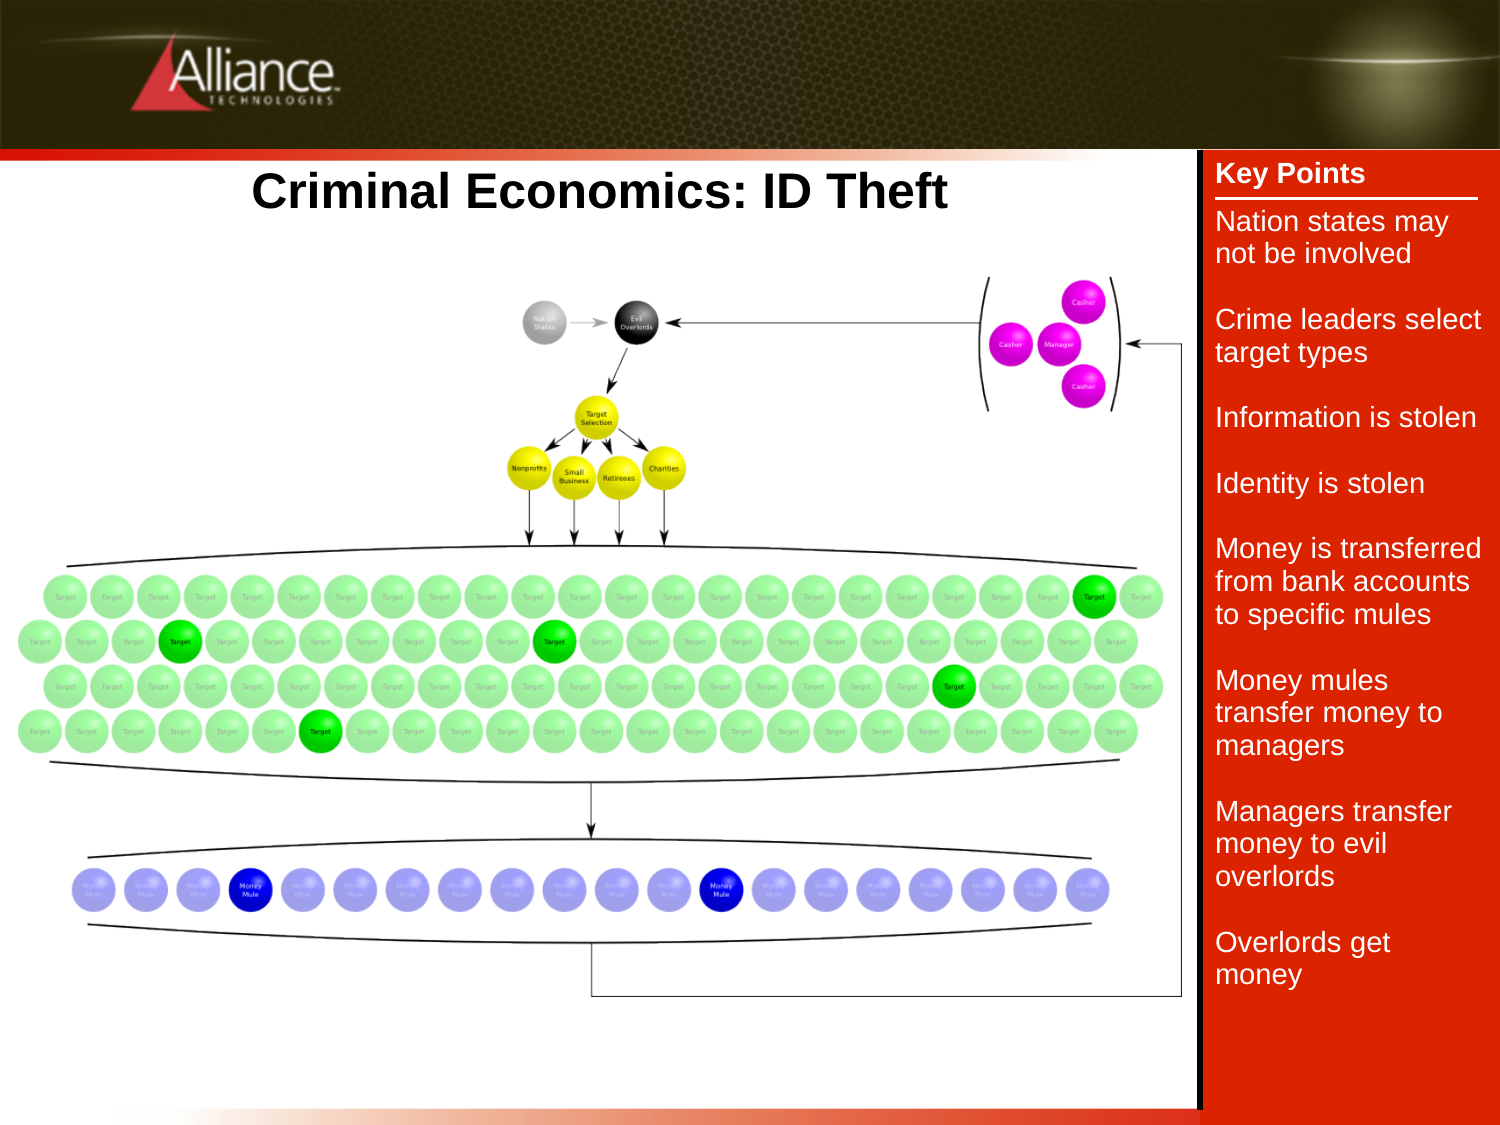

Key Points
Criminal Economics: ID Theft
Nation states may not be involved
Crime leaders select target types
Information is stolen
Identity is stolen
Money is transferred from bank accounts to specific mules
Money mules transfer money to managers
Managers transfer money to evil overlords
Overlords get money